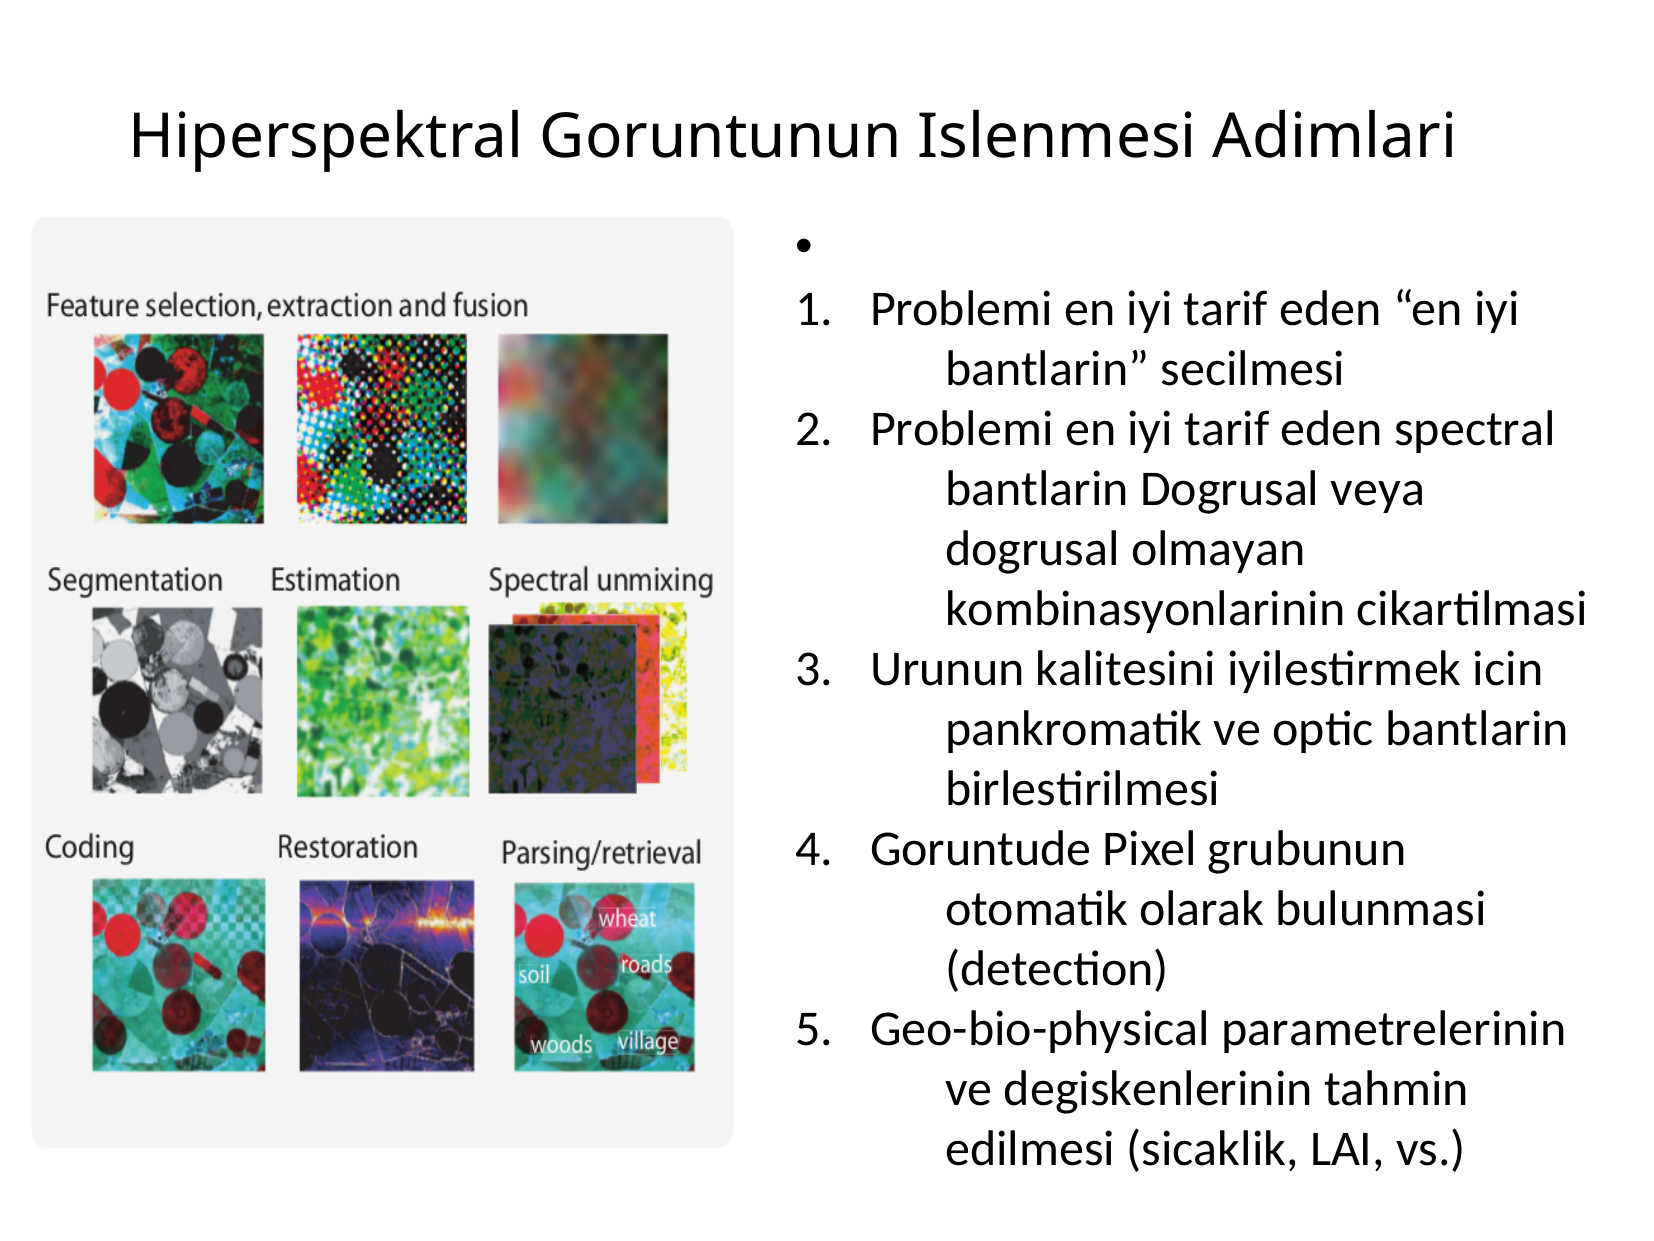

# Hiperspektral Goruntunun Islenmesi Adimlari
Problemi en iyi tarif eden “en iyi bantlarin” secilmesi
Problemi en iyi tarif eden spectral bantlarin Dogrusal veya dogrusal olmayan kombinasyonlarinin cikartilmasi
Urunun kalitesini iyilestirmek icin pankromatik ve optic bantlarin birlestirilmesi
Goruntude Pixel grubunun otomatik olarak bulunmasi (detection)
Geo-bio-physical parametrelerinin ve degiskenlerinin tahmin edilmesi (sicaklik, LAI, vs.)